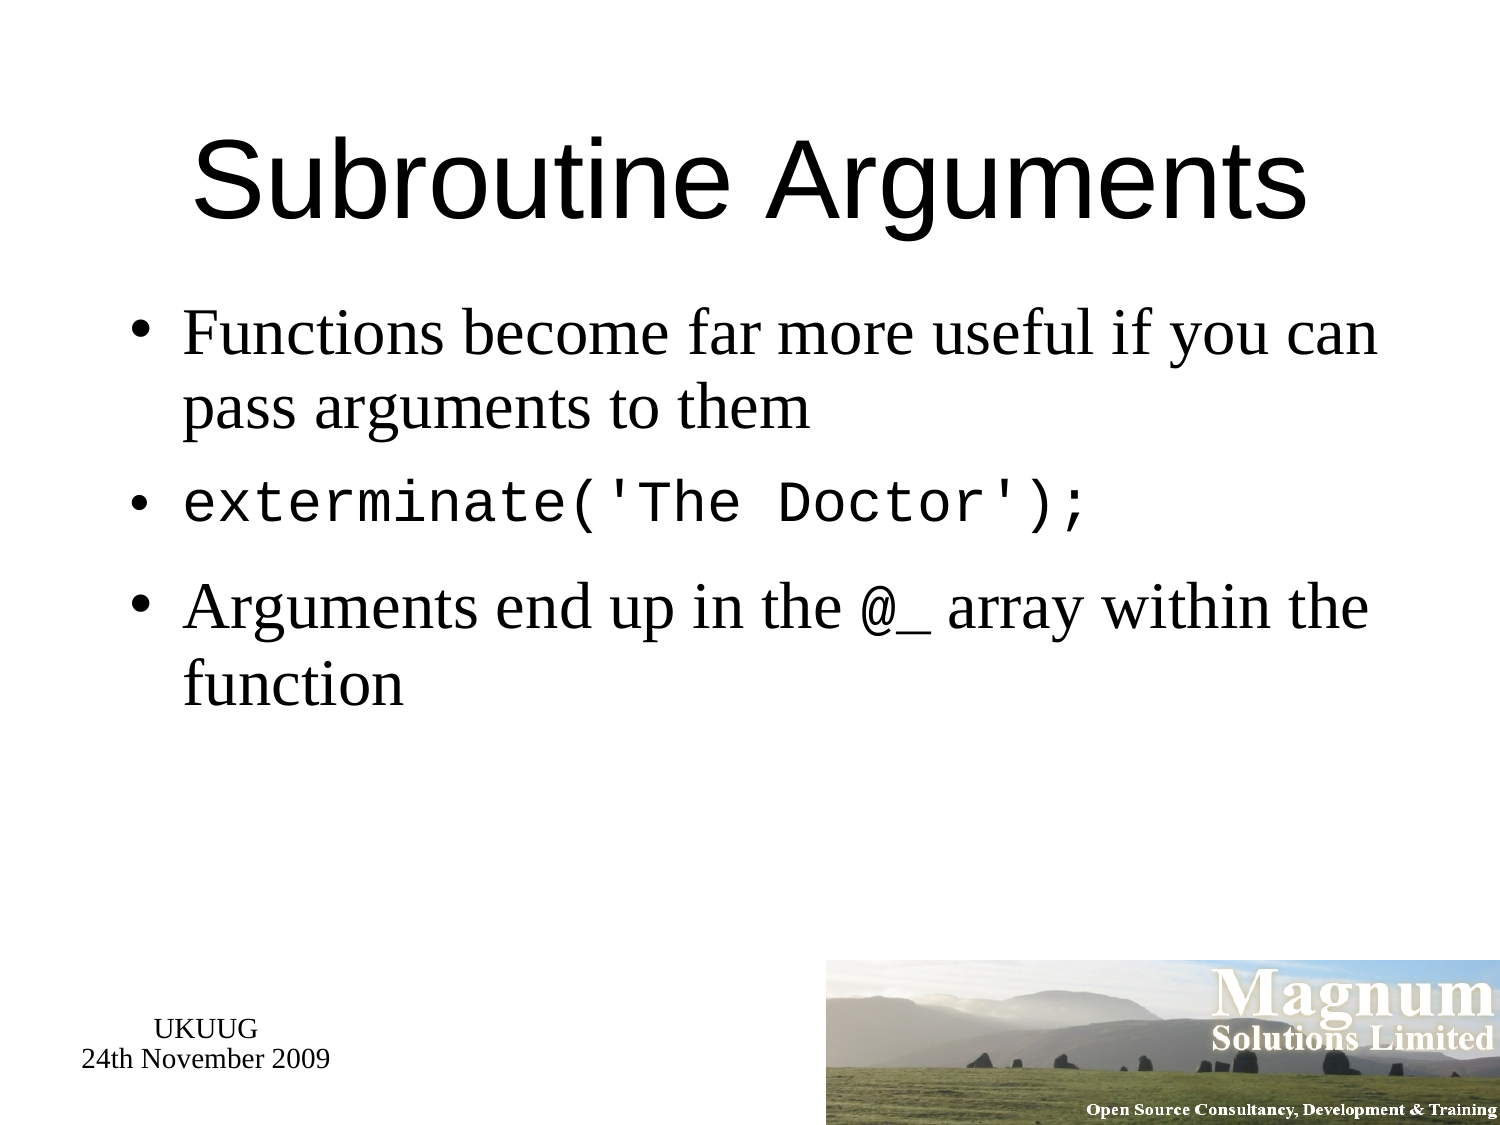

# Subroutine Arguments
Functions become far more useful if you can pass arguments to them
exterminate('The Doctor');
Arguments end up in the @_ array within the function
105